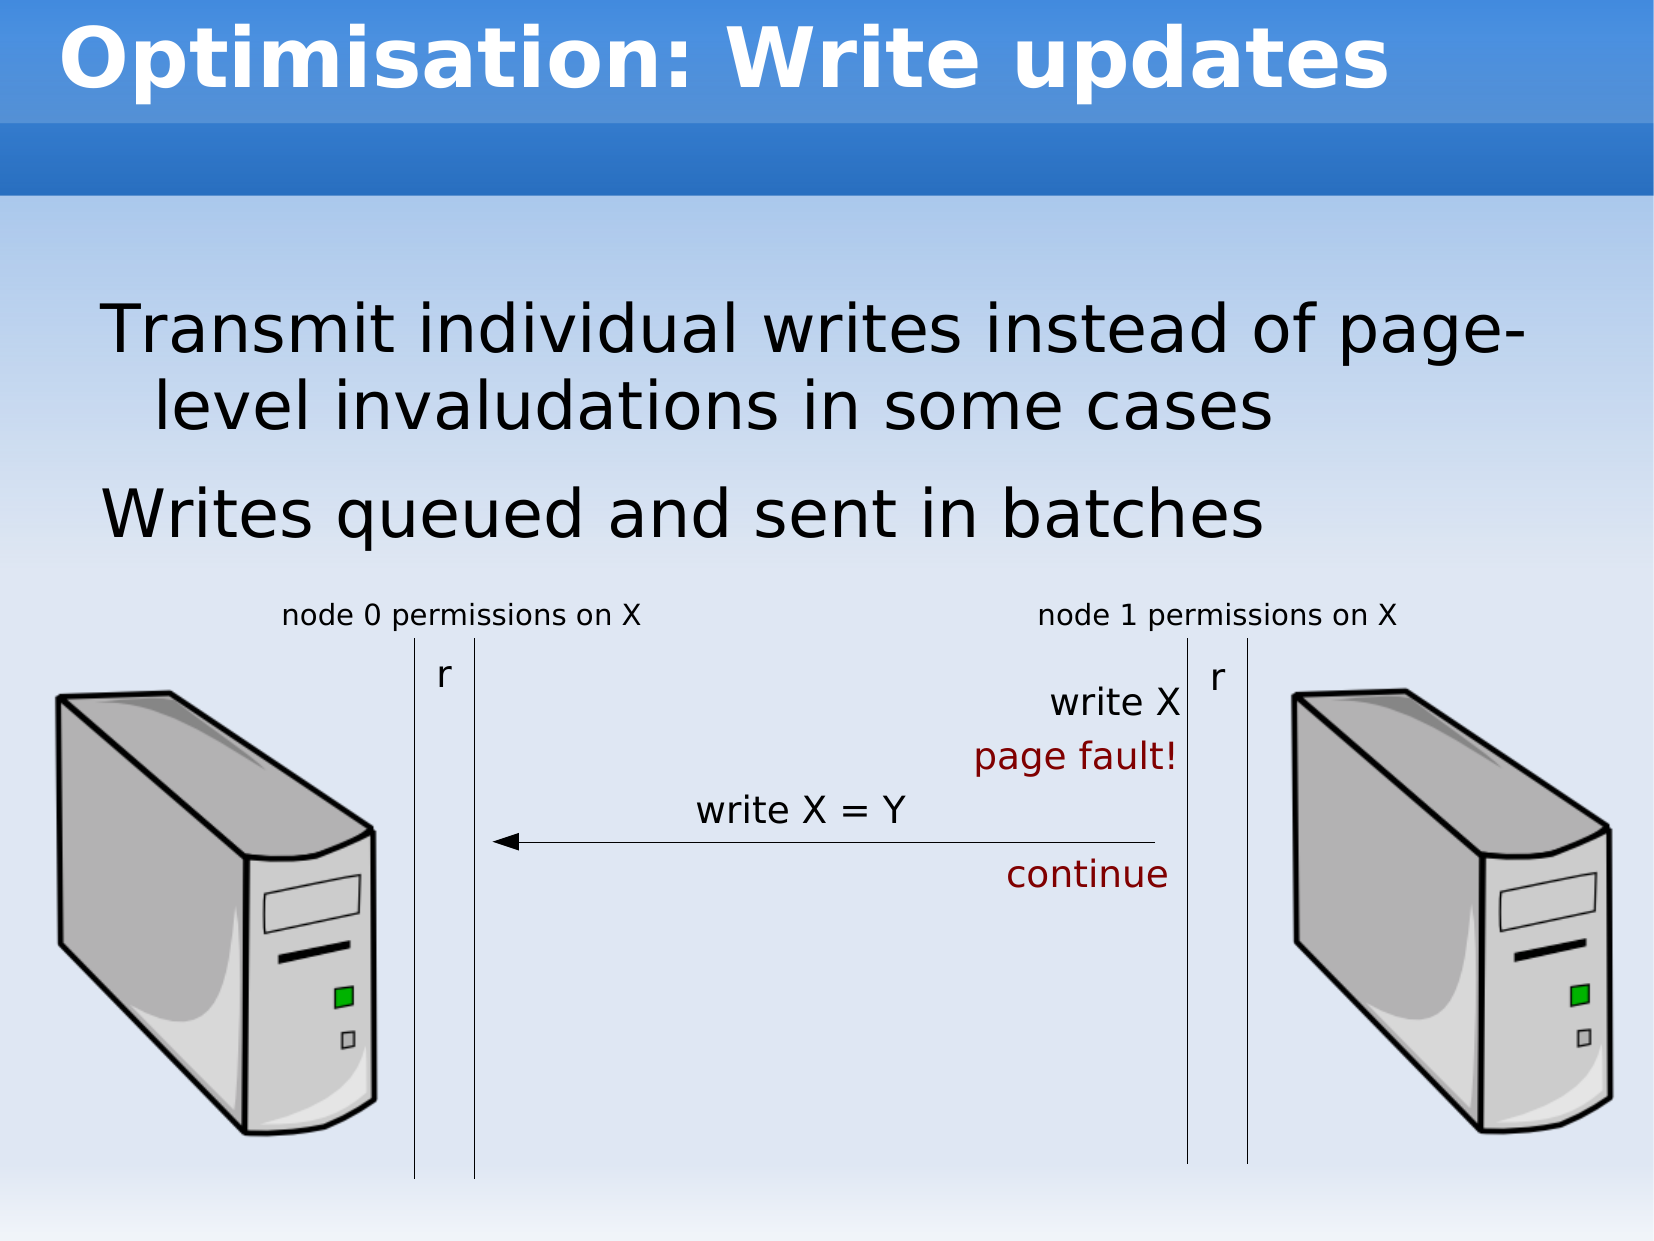

# Optimisation: Write updates
Transmit individual writes instead of page-level invaludations in some cases
Writes queued and sent in batches
node 0 permissions on X
node 1 permissions on X
r
r
write X
page fault!
write X = Y
continue